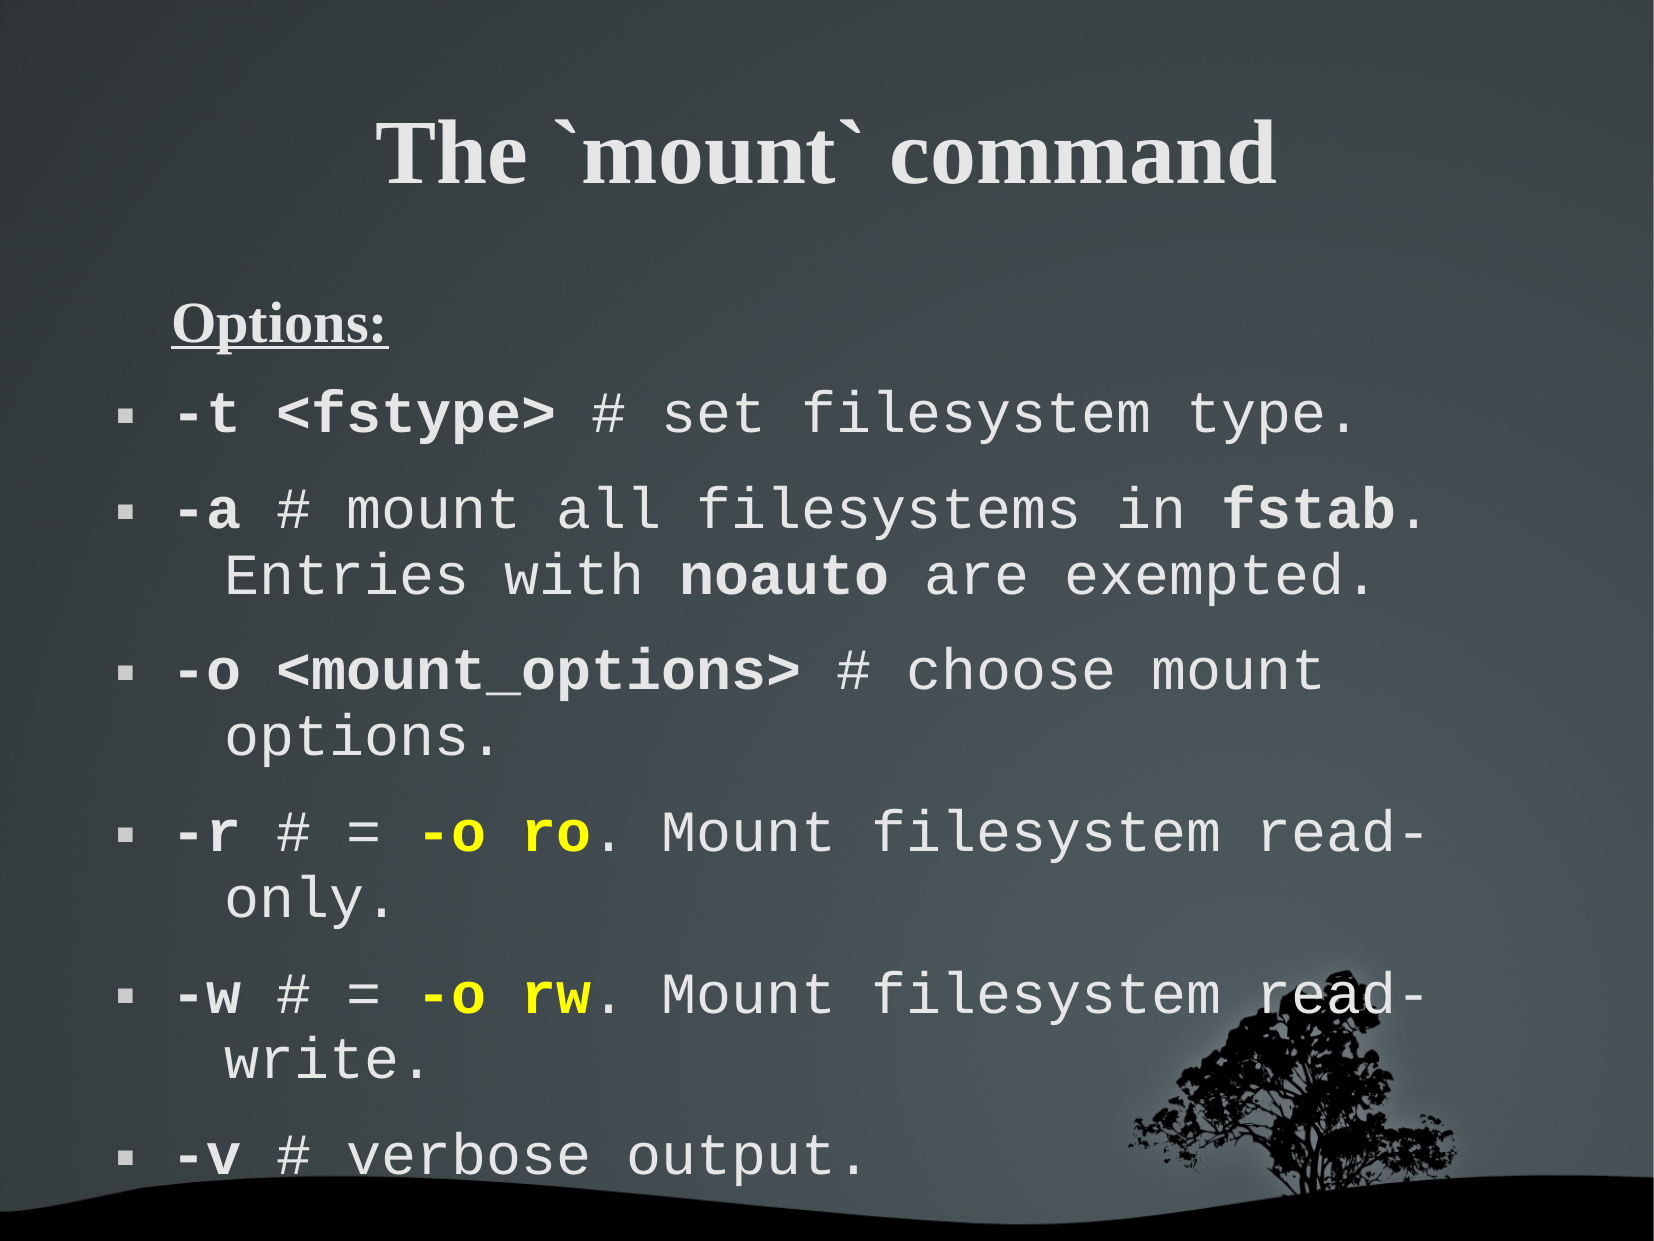

The `mount` command
# Options:
-t <fstype> # set filesystem type.
-a # mount all filesystems in fstab. Entries with noauto are exempted.
-ο <mount_options> # choose mount options.
-r # = -o ro. Mount filesystem read-only.
-w # = -o rw. Mount filesystem read-write.
-v # verbose output.